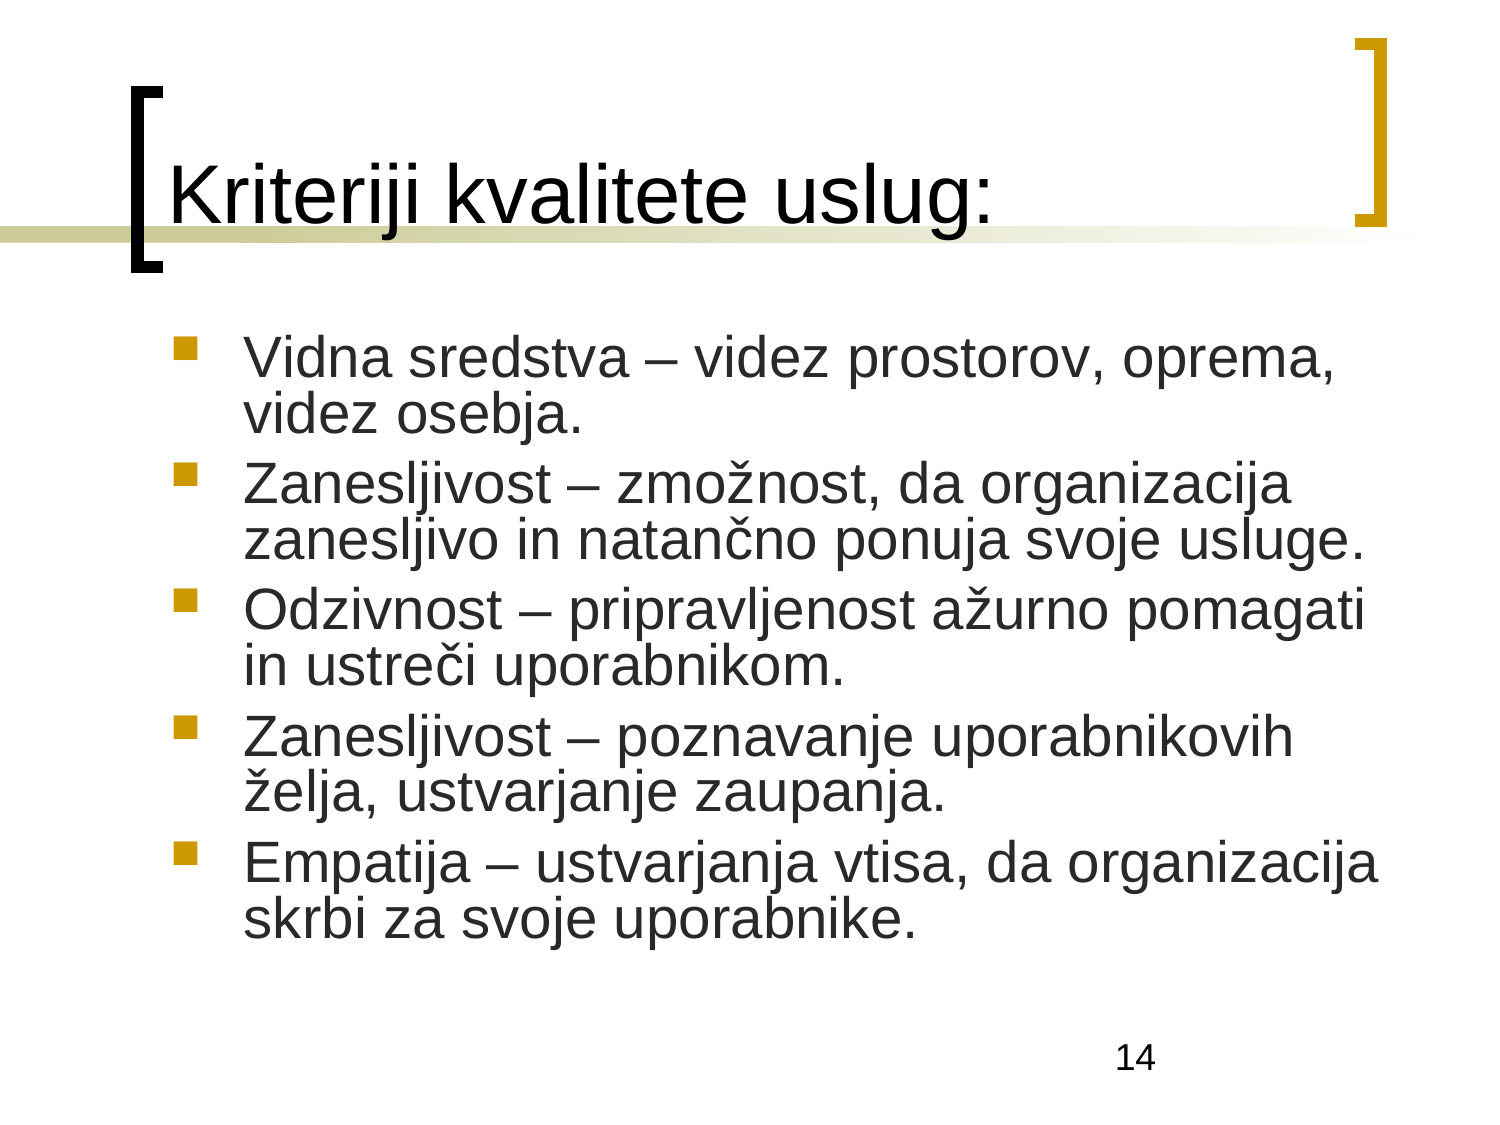

# Kriteriji kvalitete uslug:
Vidna sredstva – videz prostorov, oprema, videz osebja.
Zanesljivost – zmožnost, da organizacija zanesljivo in natančno ponuja svoje usluge.
Odzivnost – pripravljenost ažurno pomagati in ustreči uporabnikom.
Zanesljivost – poznavanje uporabnikovih želja, ustvarjanje zaupanja.
Empatija – ustvarjanja vtisa, da organizacija skrbi za svoje uporabnike.
14